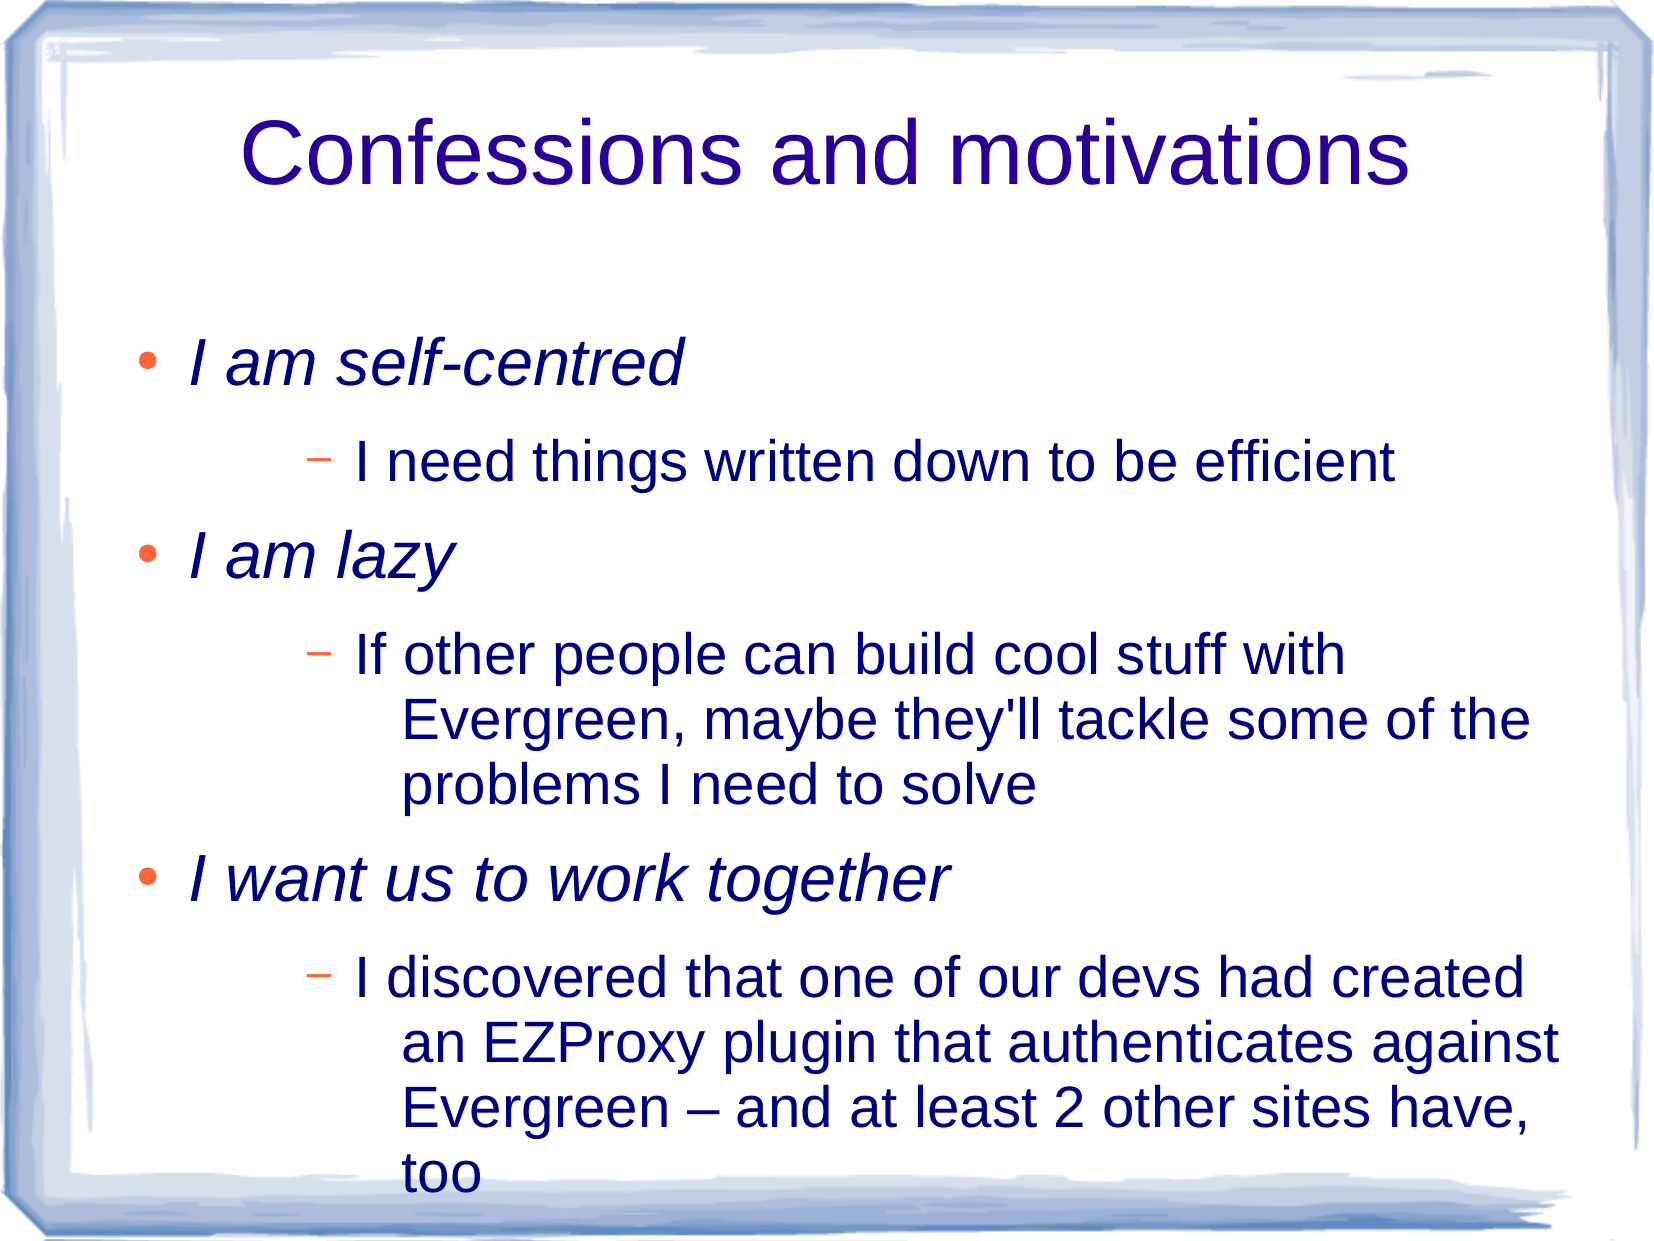

# Confessions and motivations
I am self-centred
I need things written down to be efficient
I am lazy
If other people can build cool stuff with Evergreen, maybe they'll tackle some of the problems I need to solve
I want us to work together
I discovered that one of our devs had created an EZProxy plugin that authenticates against Evergreen – and at least 2 other sites have, too